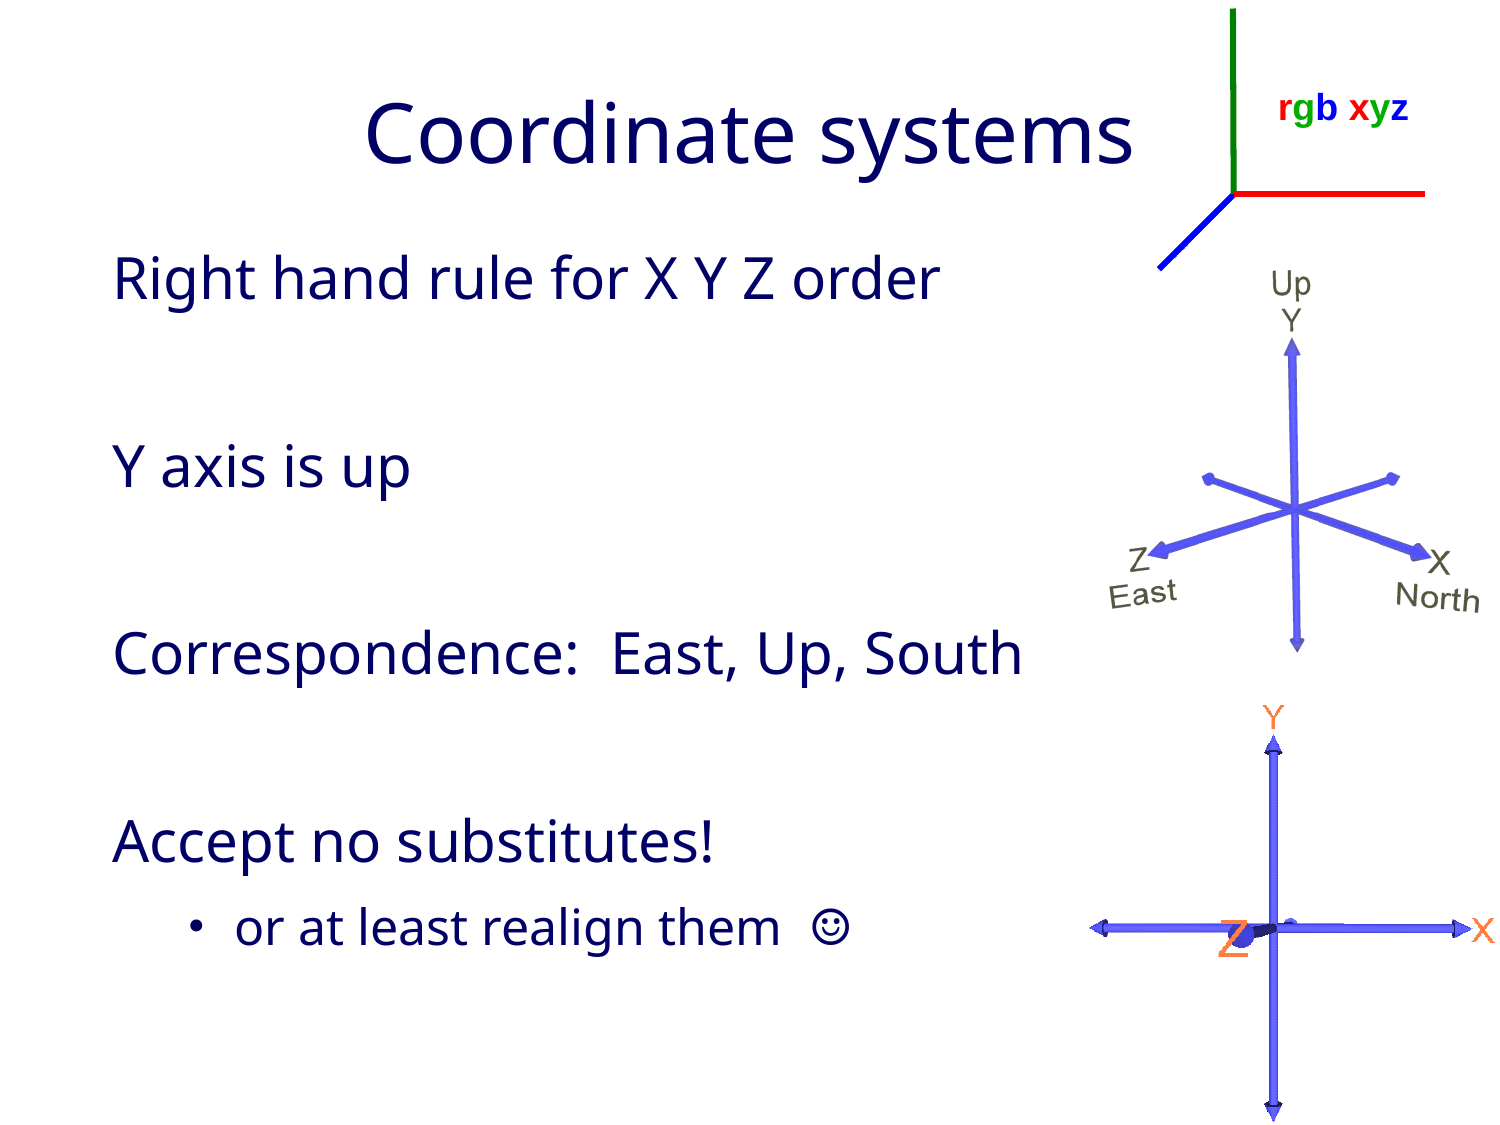

# Coordinate systems
rgb xyz
Right hand rule for X Y Z order
Y axis is up
Correspondence: East, Up, South
Accept no substitutes!
or at least realign them ☺